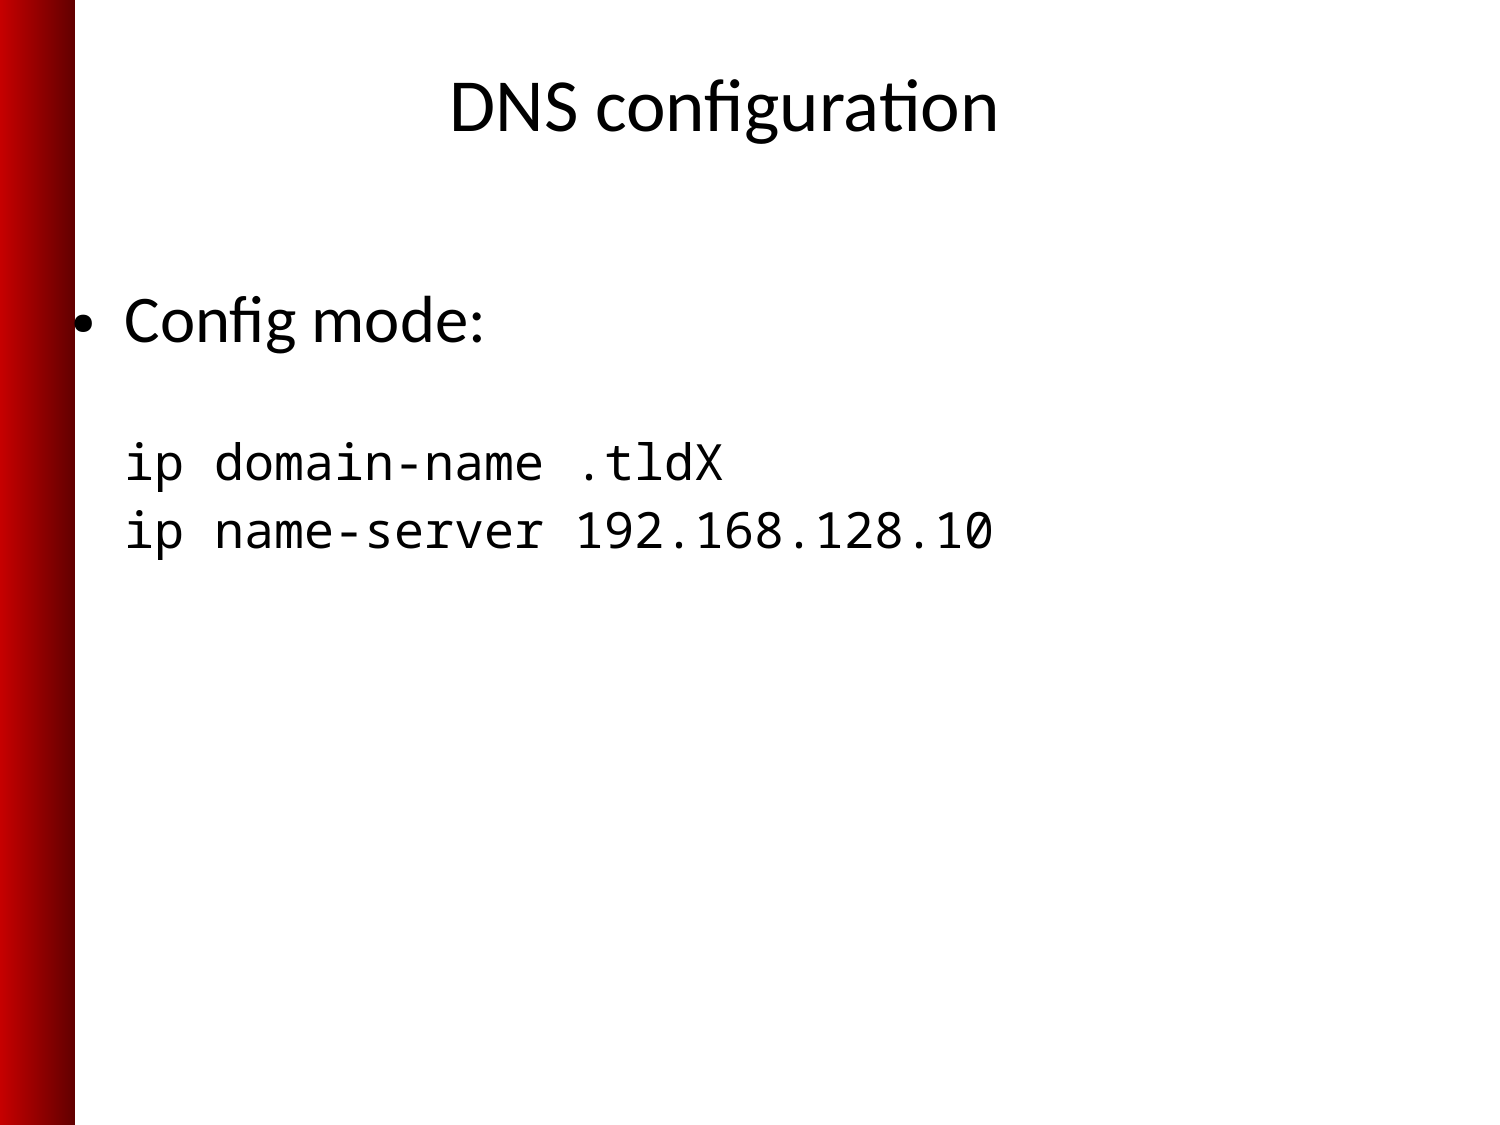

# DNS configuration
Config mode:
ip domain-name .tldX
ip name-server 192.168.128.10